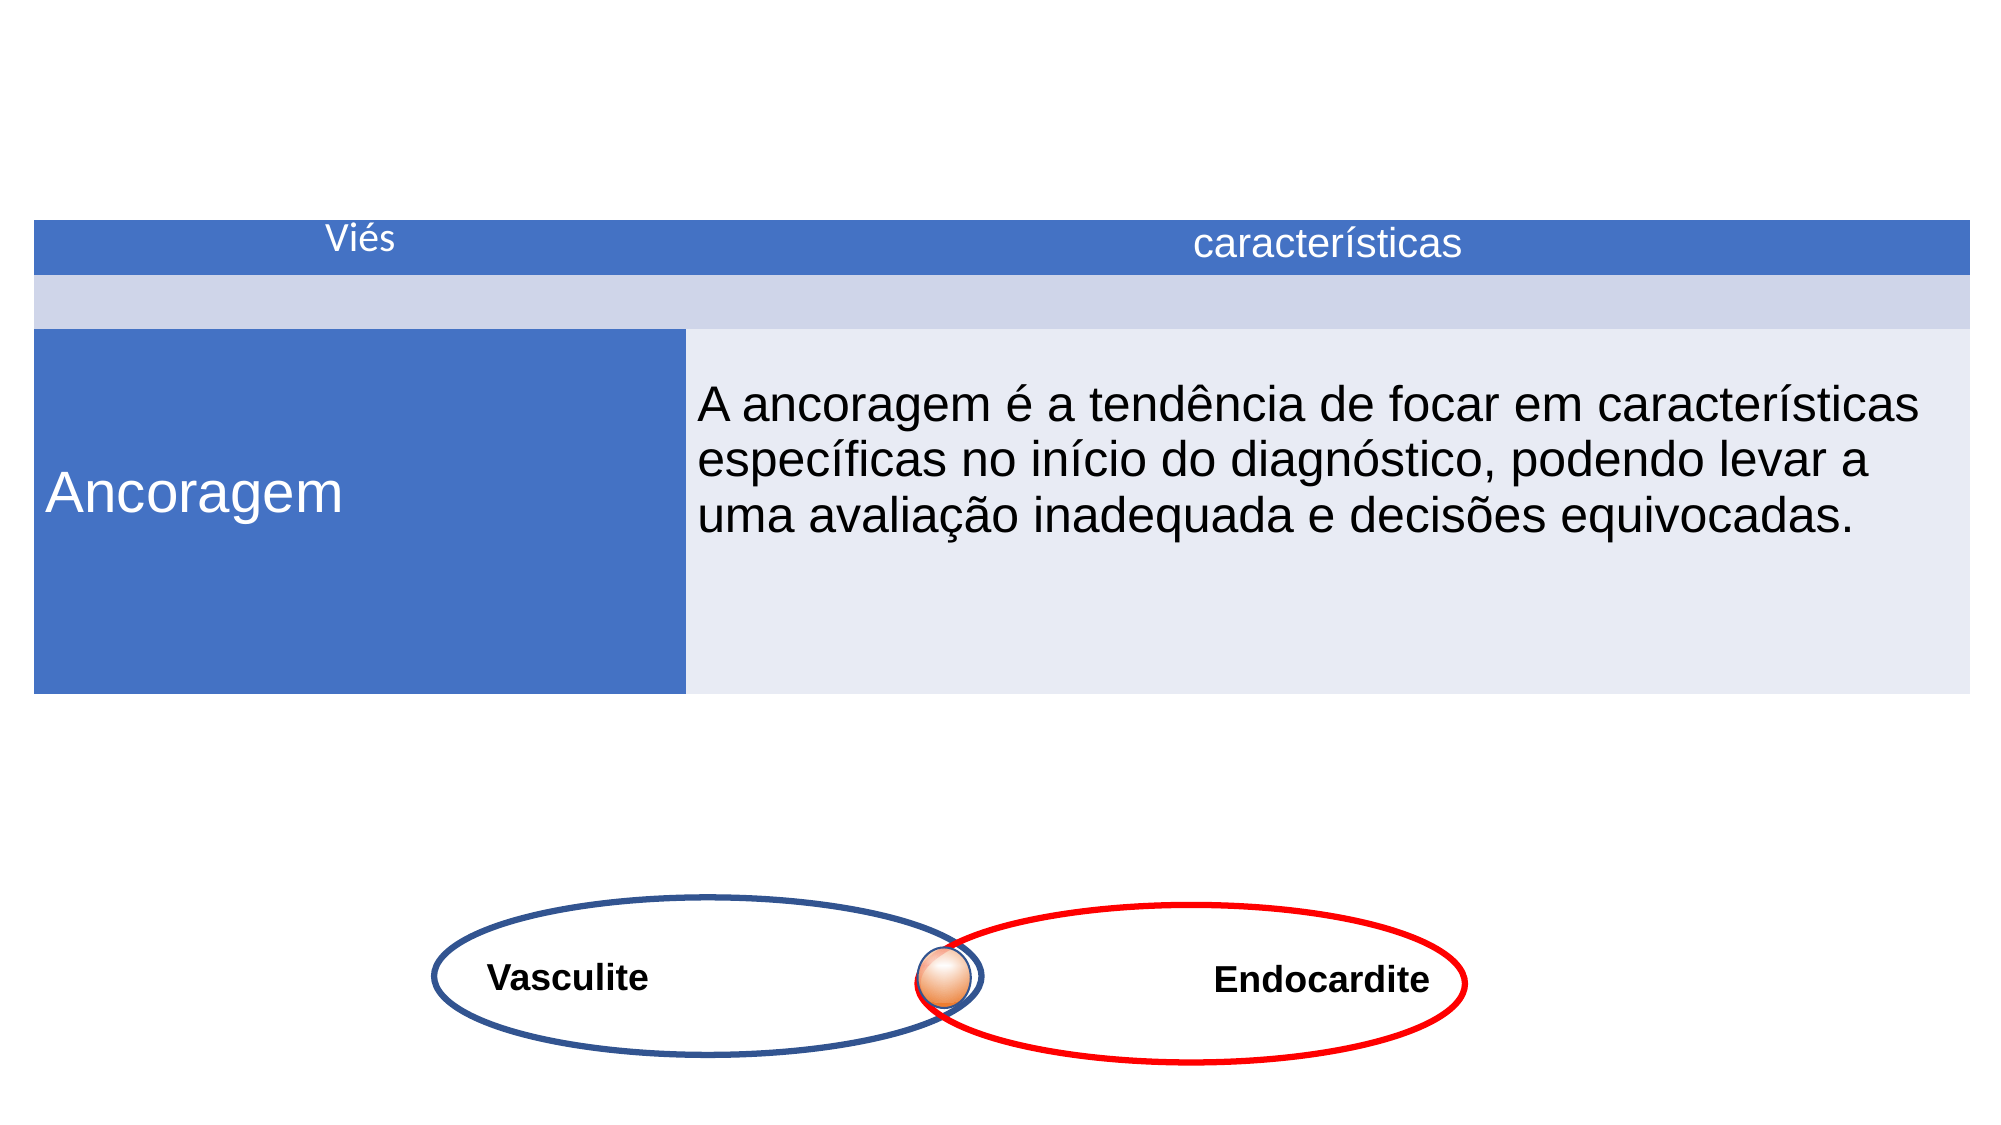

| Viés | características |
| --- | --- |
| | |
| Ancoragem | A ancoragem é a tendência de focar em características específicas no início do diagnóstico, podendo levar a uma avaliação inadequada e decisões equivocadas. |
#
Vasculite
Endocardite